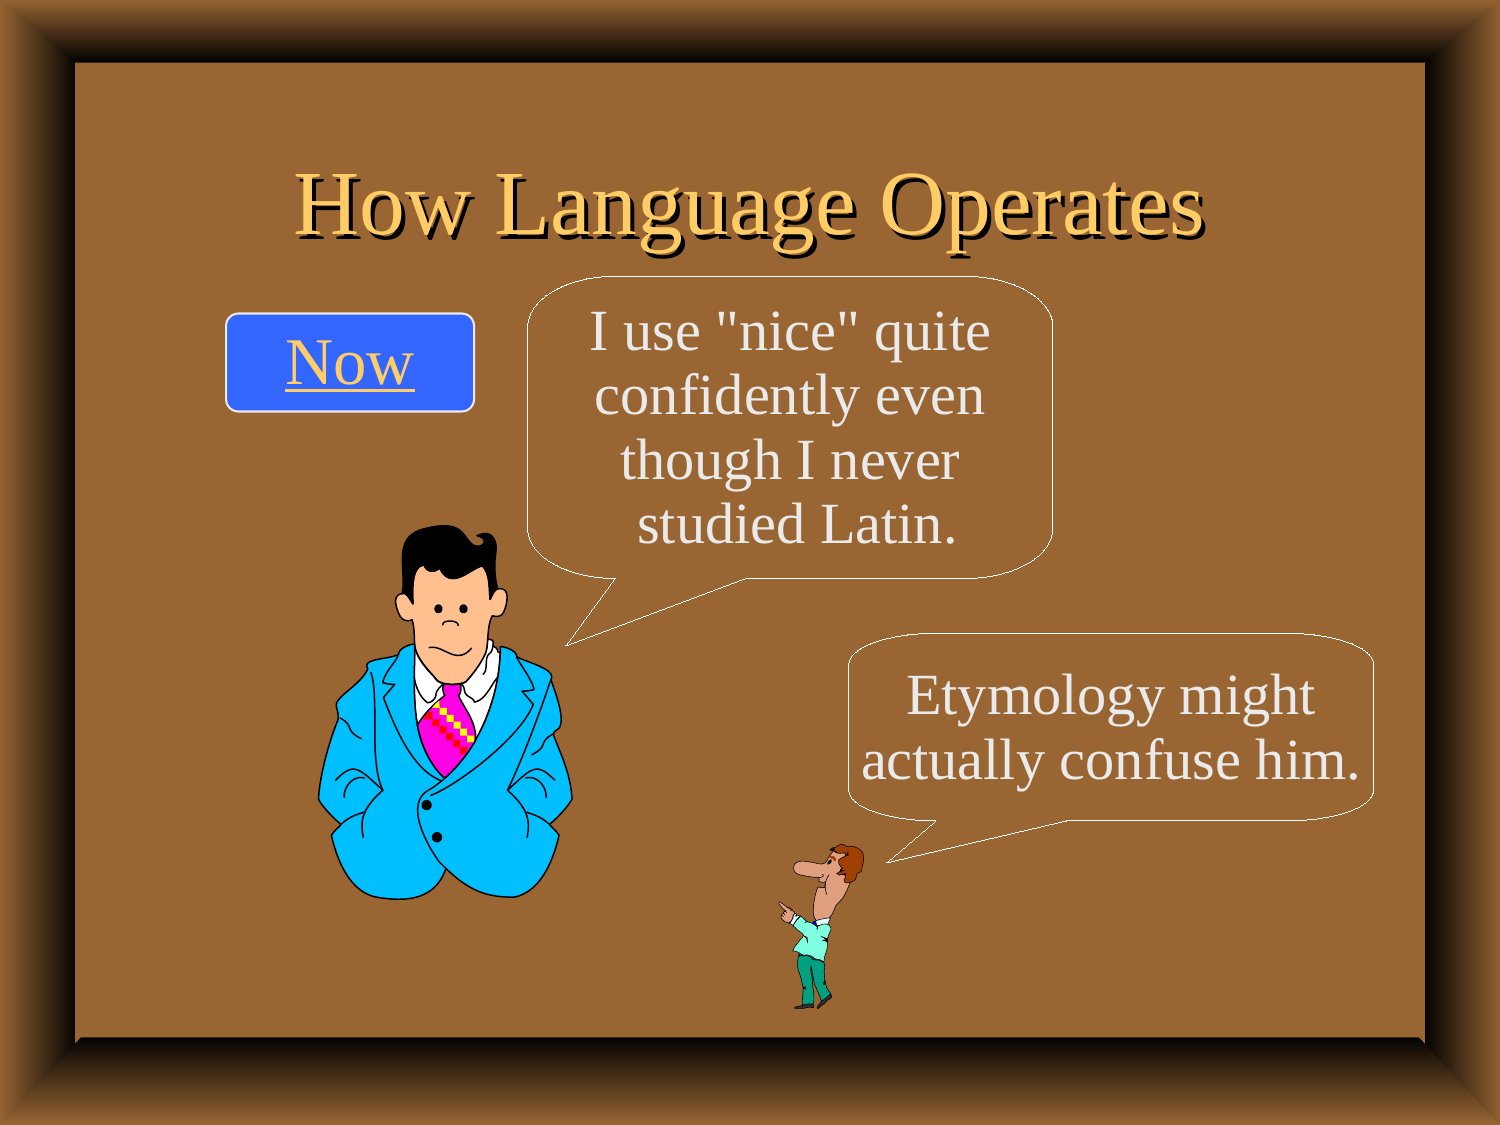

# How Language Operates
I use "nice" quite
confidently even
though I never
 studied Latin.
Now
Etymology might
actually confuse him.